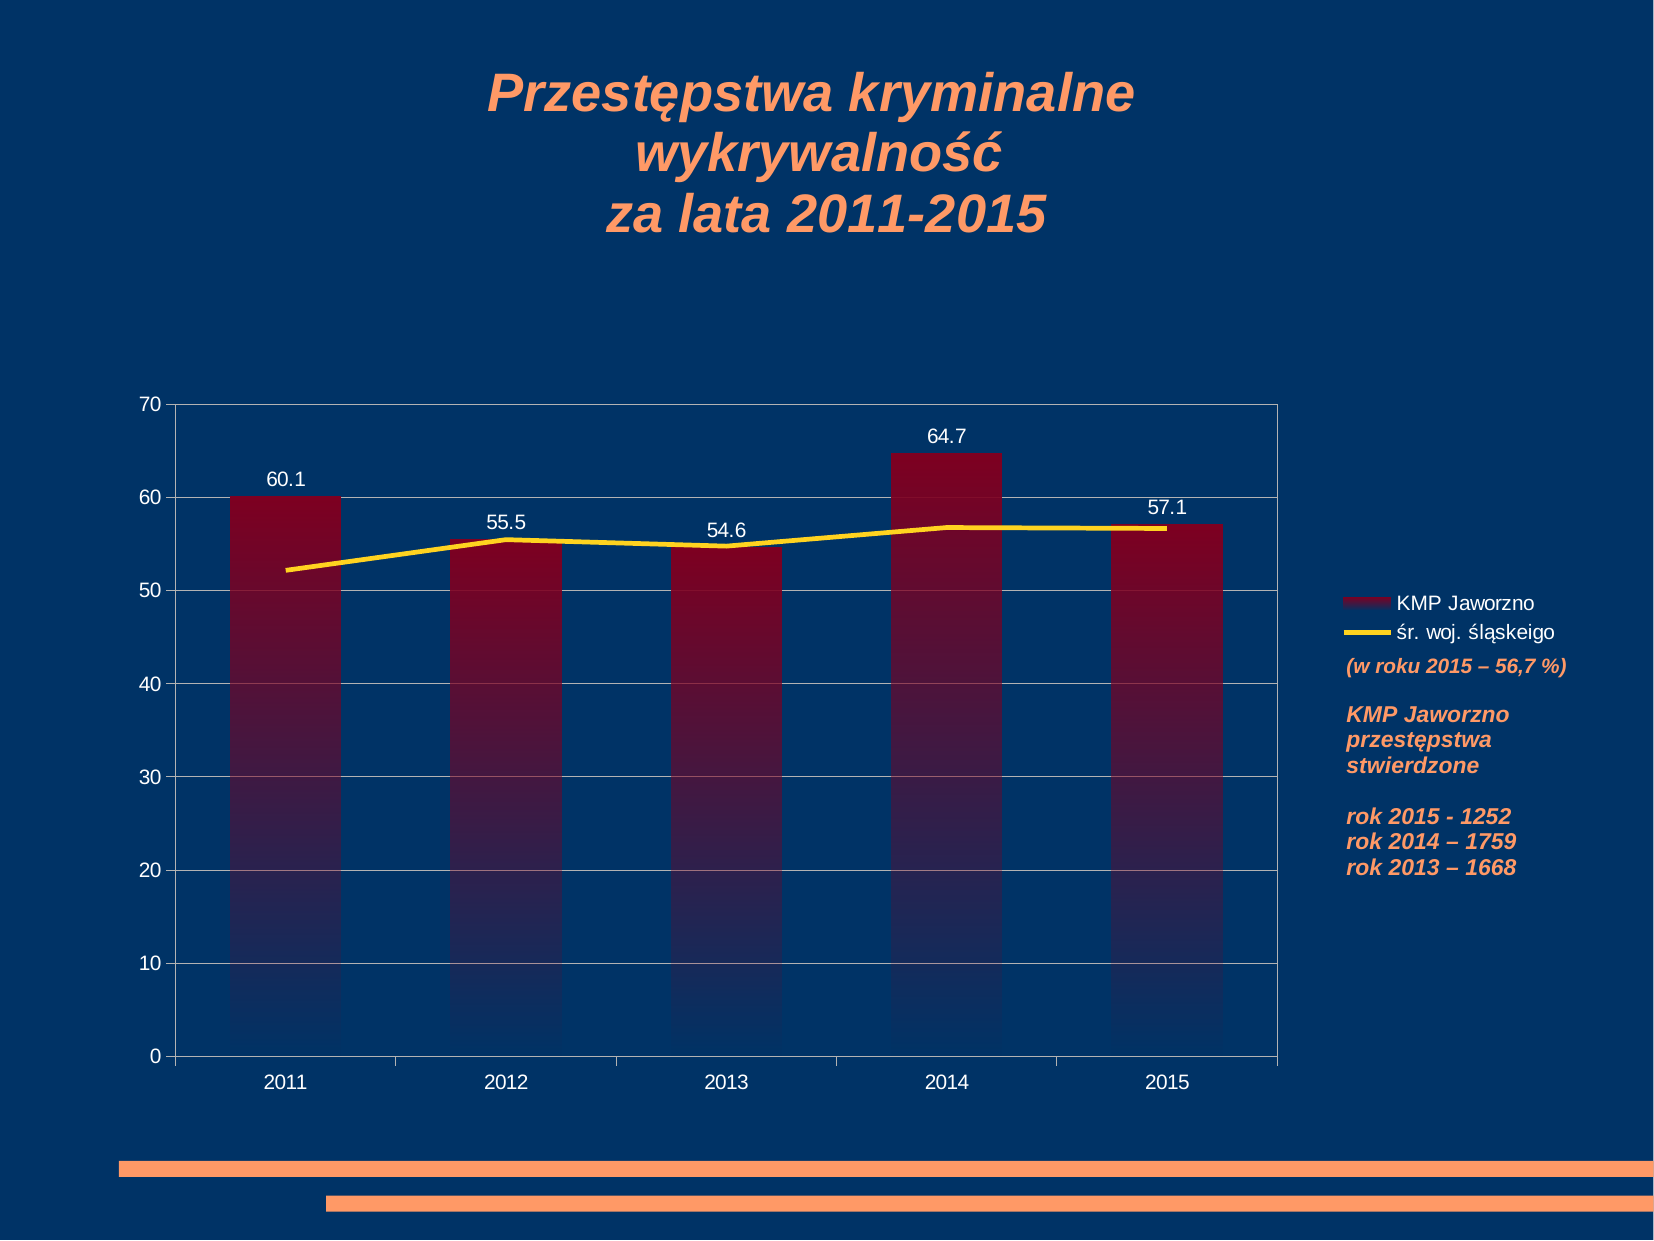

# Przestępstwa kryminalne wykrywalność za lata 2011-2015
### Chart
| Category | KMP Jaworzno | śr. woj. śląskeigo |
|---|---|---|
| 2011 | 60.1 | 52.2 |
| 2012 | 55.5 | 55.5 |
| 2013 | 54.6 | 54.8 |
| 2014 | 64.7 | 56.8 |
| 2015 | 57.1 | 56.7 |(w roku 2015 – 56,7 %)
KMP Jaworzno przestępstwa stwierdzone
rok 2015 - 1252
rok 2014 – 1759
rok 2013 – 1668